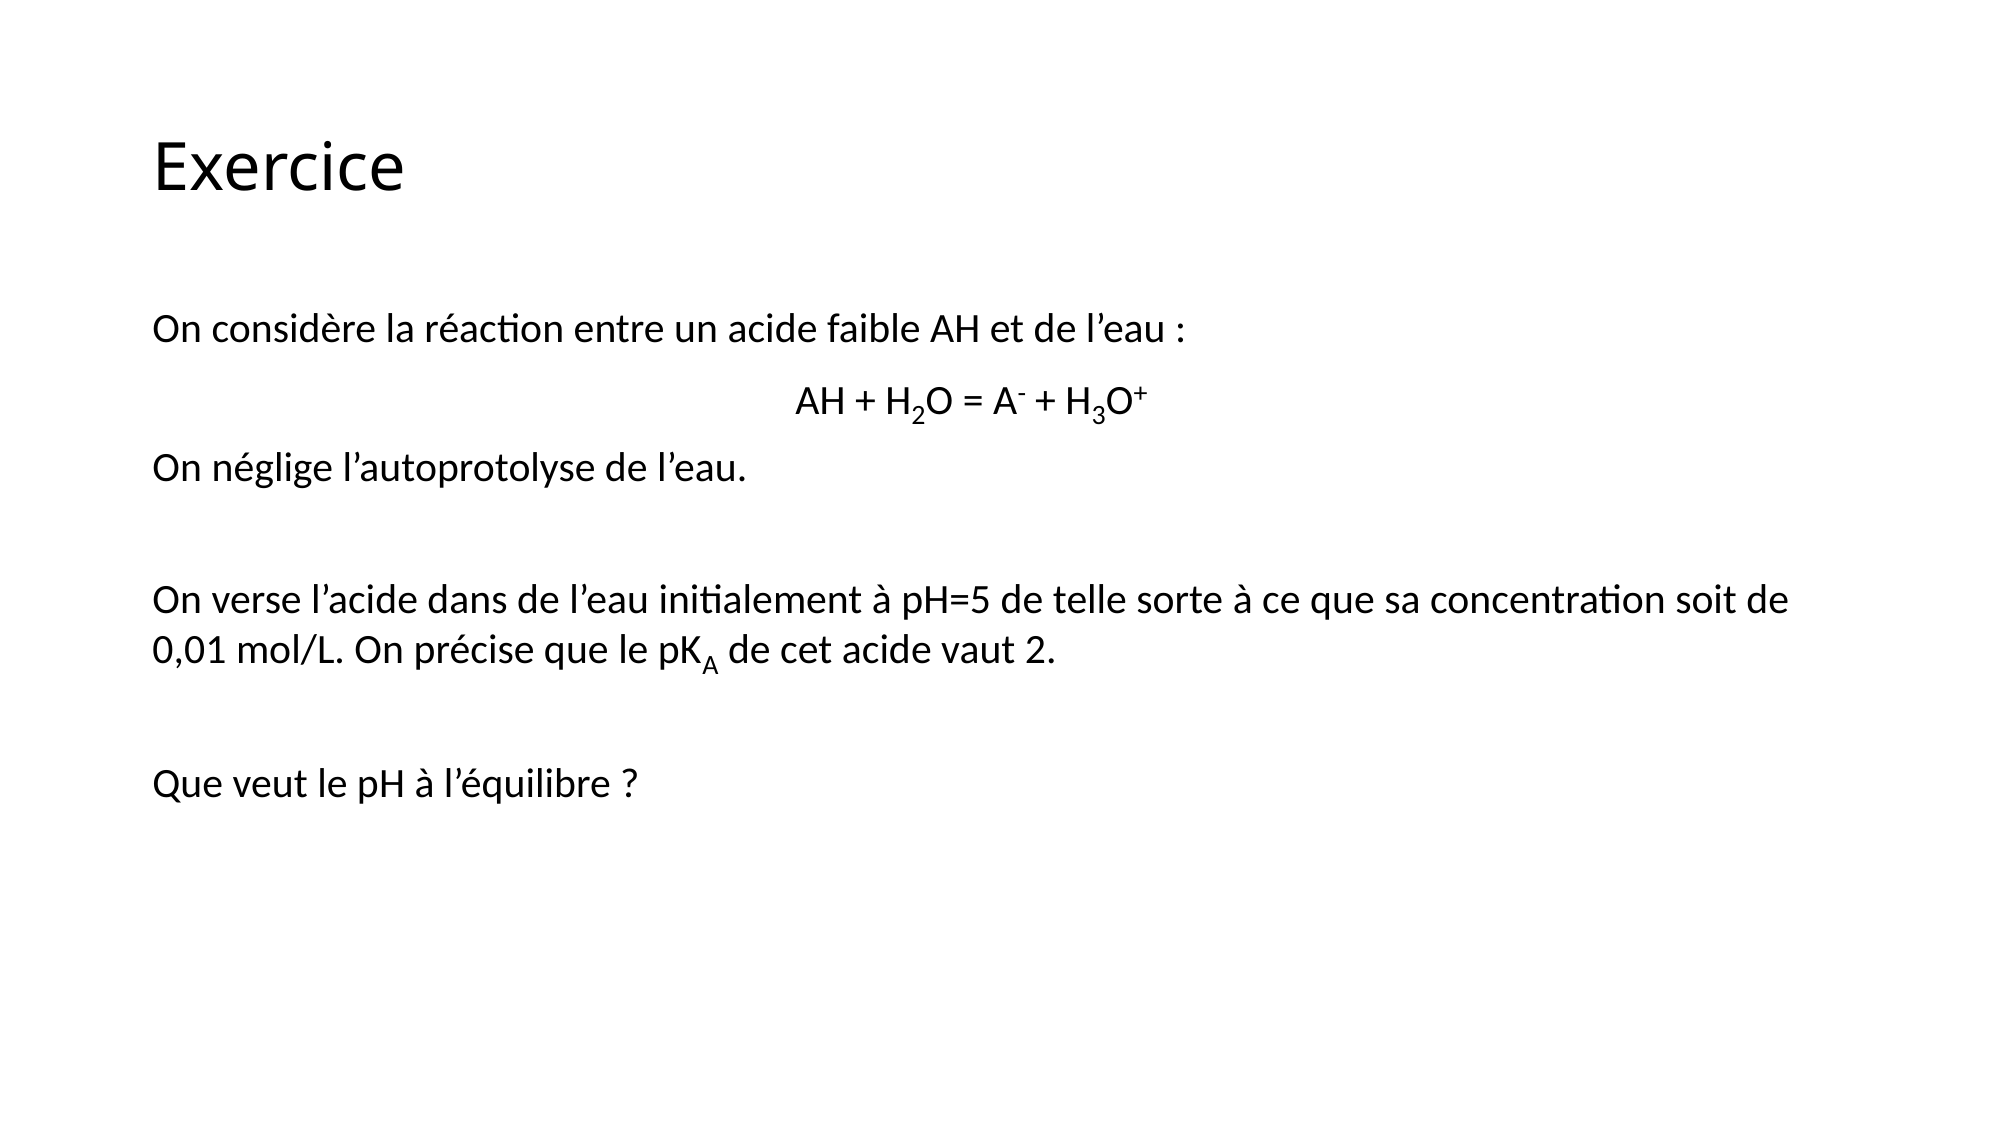

# Exercice
On considère la réaction entre un acide faible AH et de l’eau :
AH + H2O = A- + H3O+
On néglige l’autoprotolyse de l’eau.
On verse l’acide dans de l’eau initialement à pH=5 de telle sorte à ce que sa concentration soit de 0,01 mol/L. On précise que le pKA de cet acide vaut 2.
Que veut le pH à l’équilibre ?